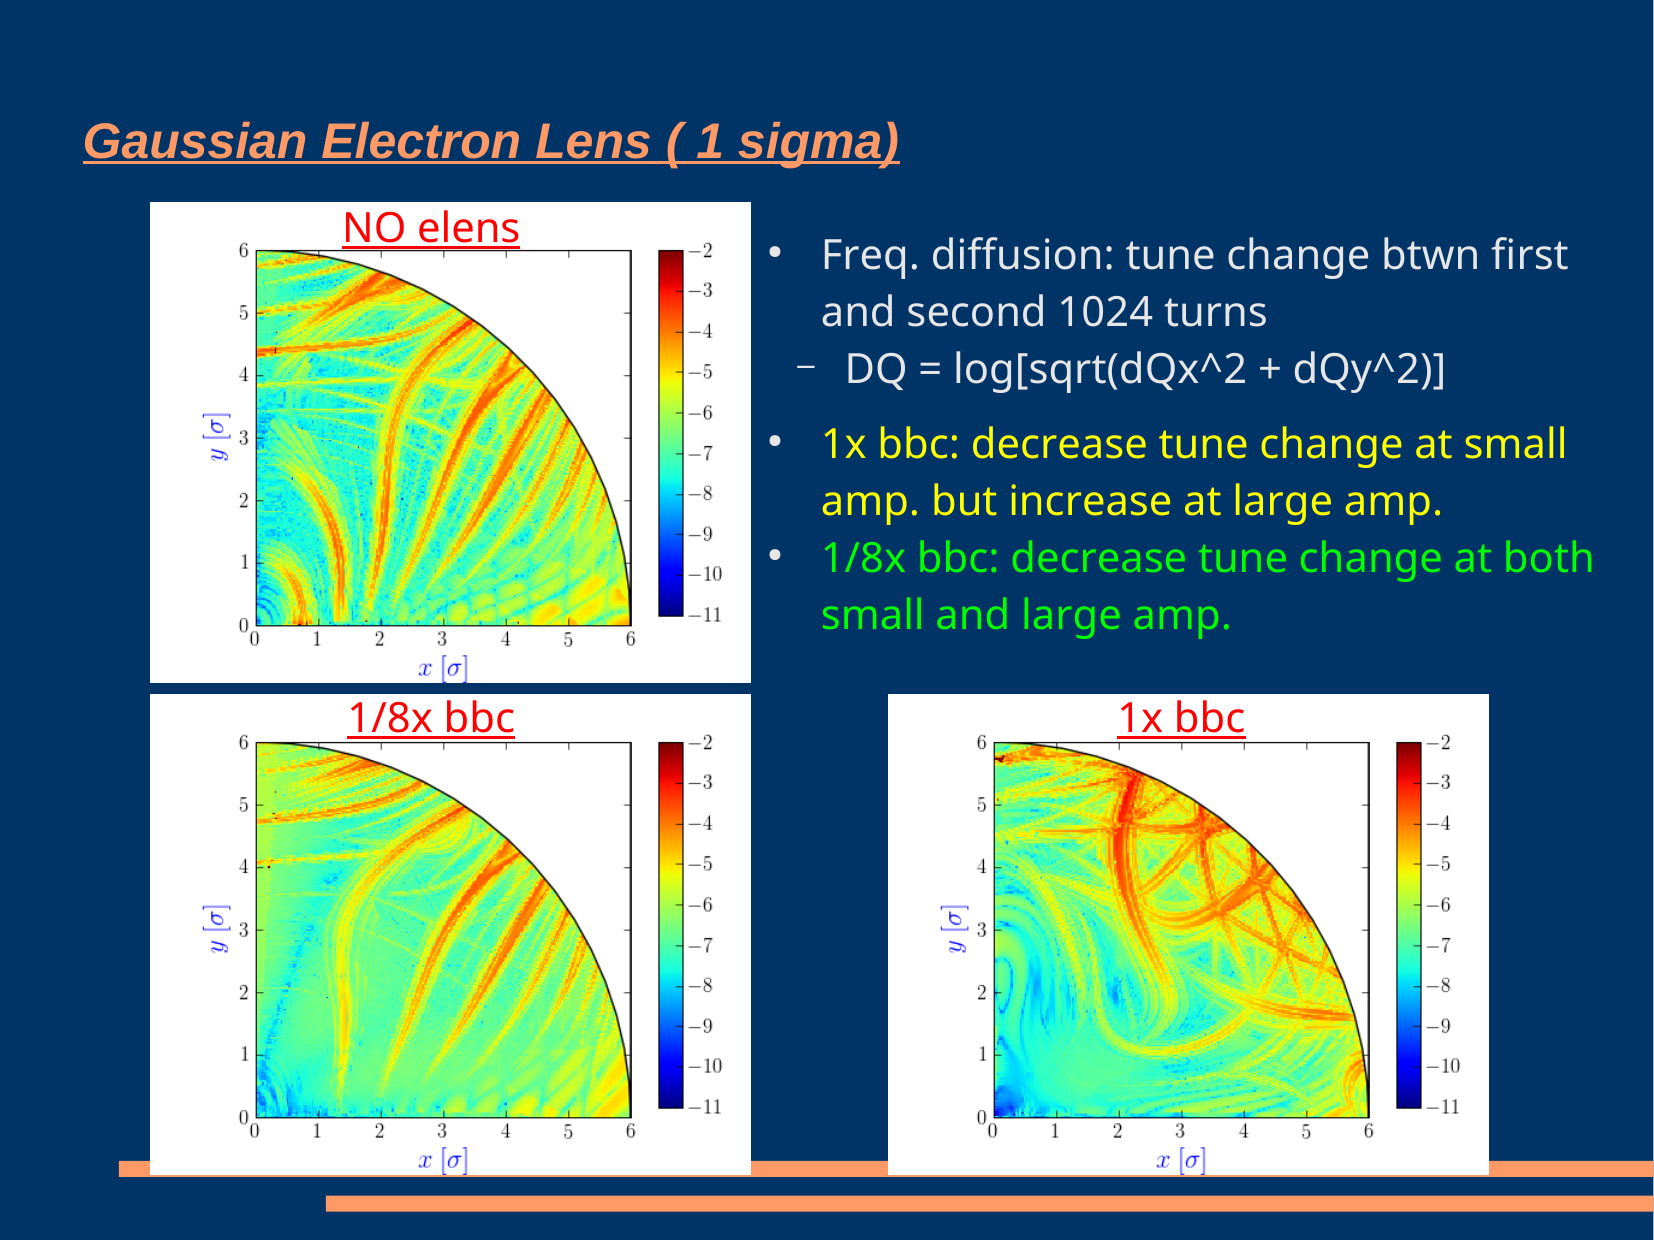

# Gaussian Electron Lens ( 1 sigma)
NO elens
Freq. diffusion: tune change btwn first and second 1024 turns
DQ = log[sqrt(dQx^2 + dQy^2)]
1x bbc: decrease tune change at small amp. but increase at large amp.
1/8x bbc: decrease tune change at both small and large amp.
1/8x bbc
1x bbc